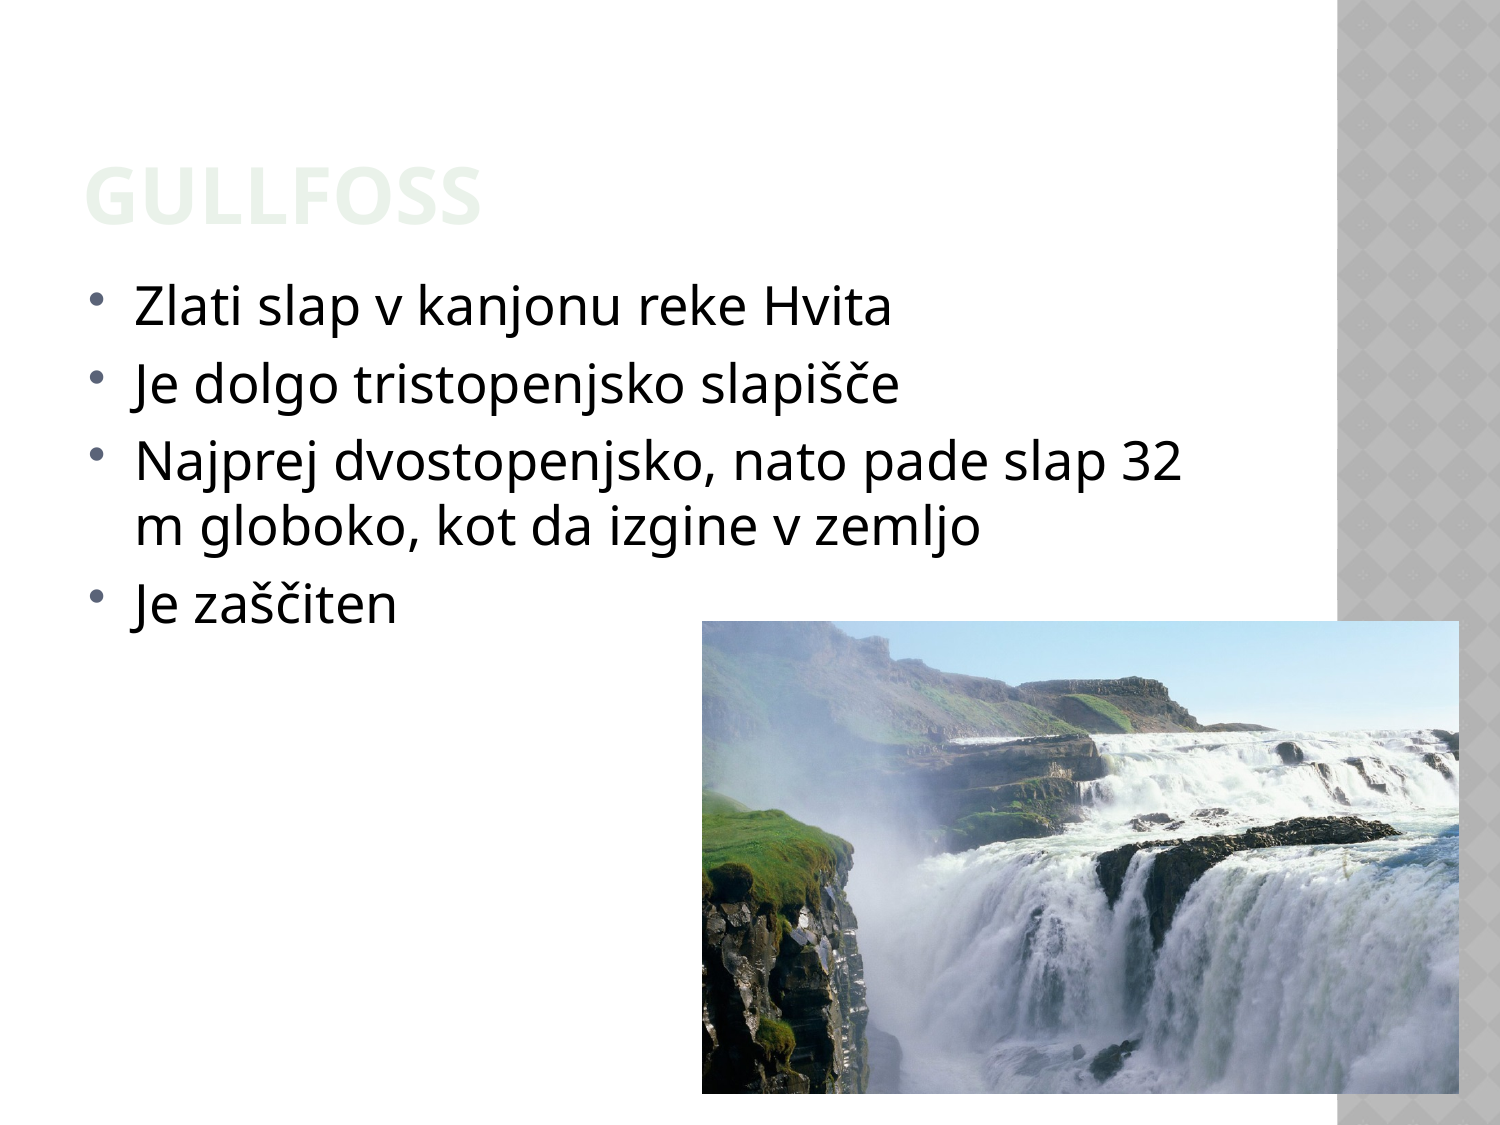

# Gullfoss
Zlati slap v kanjonu reke Hvita
Je dolgo tristopenjsko slapišče
Najprej dvostopenjsko, nato pade slap 32 m globoko, kot da izgine v zemljo
Je zaščiten